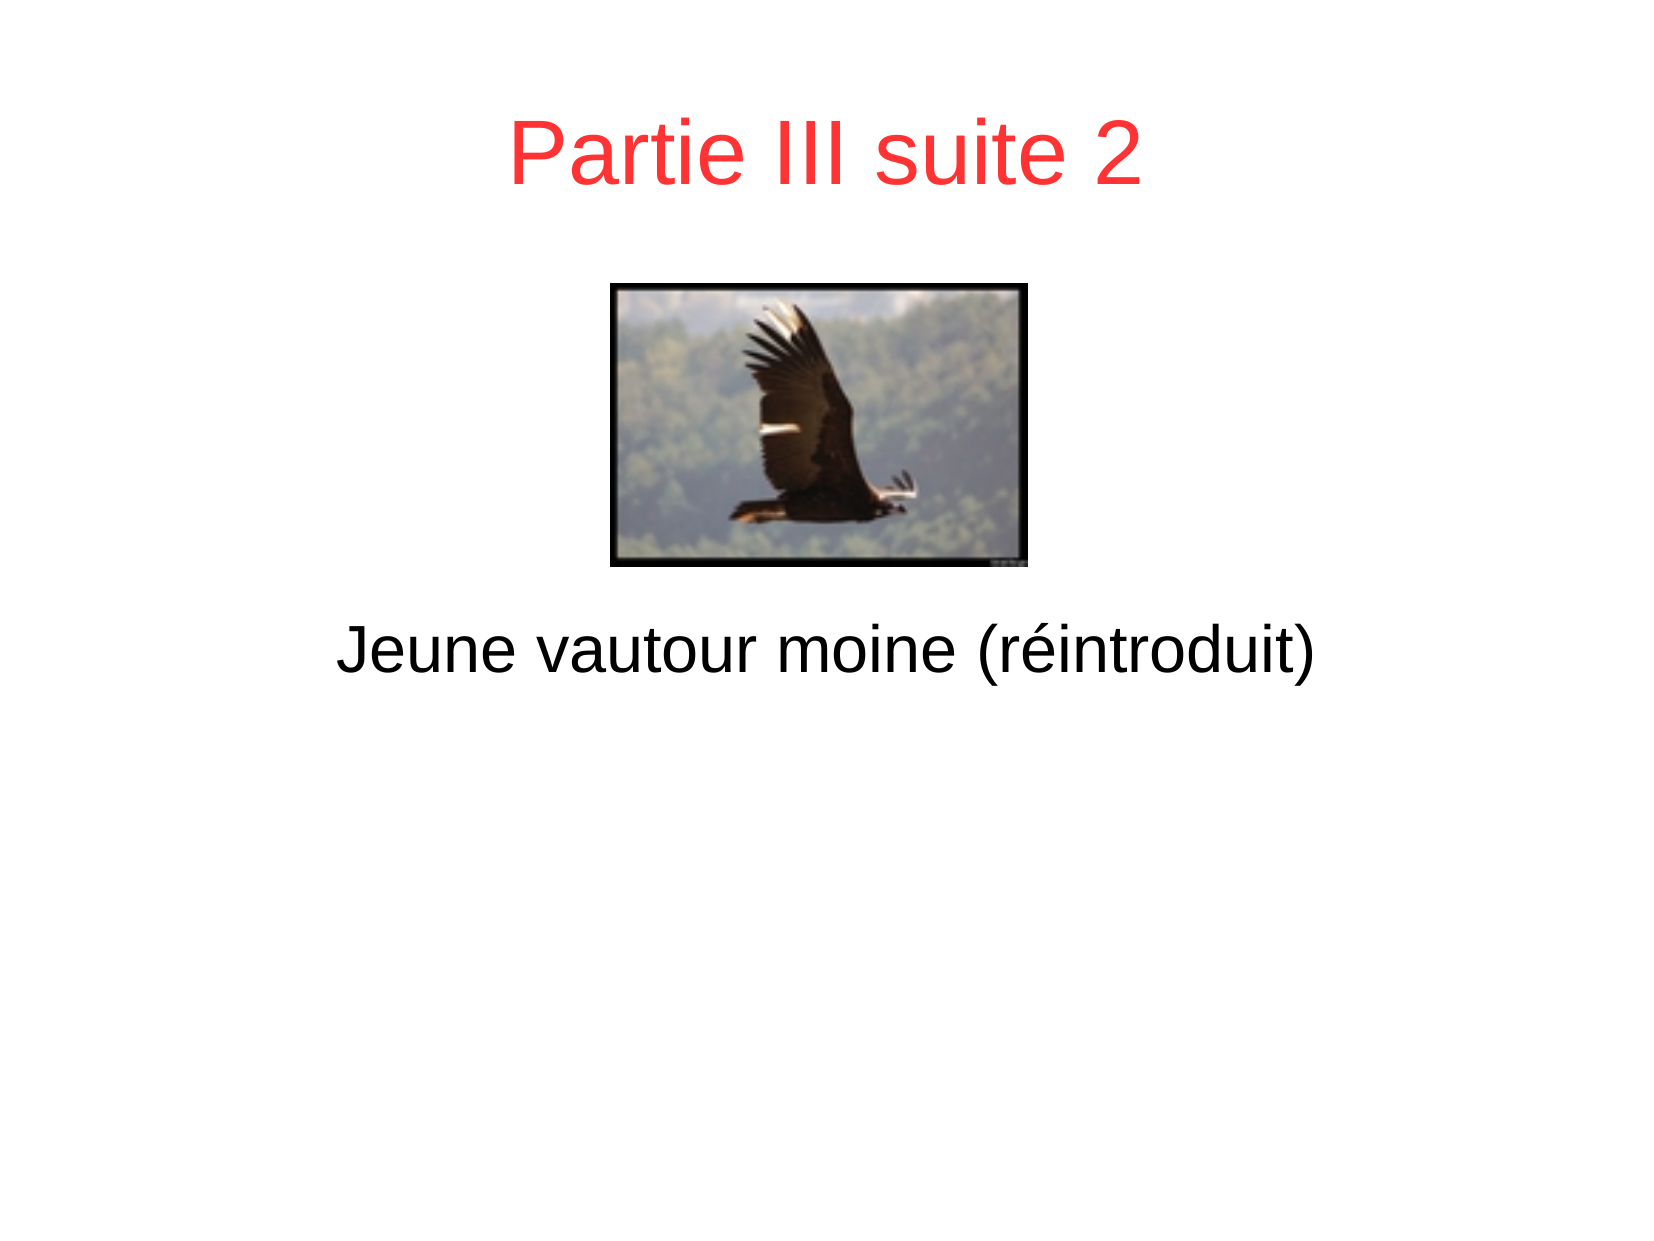

# Partie III suite 2
Jeune vautour moine (réintroduit)